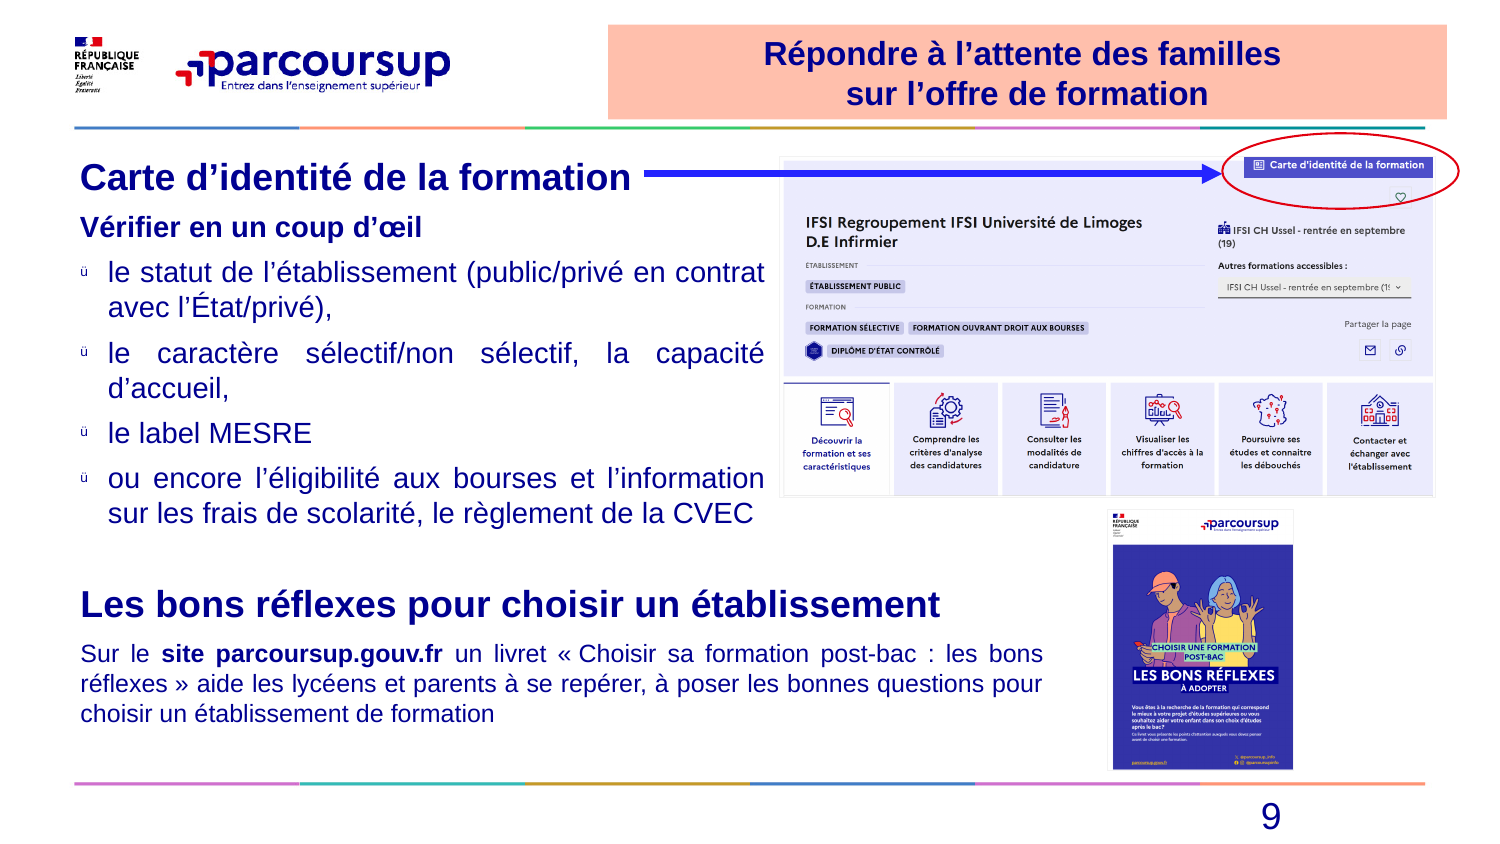

Répondre à l’attente des familles
sur l’offre de formation
Carte d’identité de la formation
Vérifier en un coup d’œil
le statut de l’établissement (public/privé en contrat avec l’État/privé),
le caractère sélectif/non sélectif, la capacité d’accueil,
le label MESRE
ou encore l’éligibilité aux bourses et l’information sur les frais de scolarité, le règlement de la CVEC
Les bons réflexes pour choisir un établissement
Sur le site parcoursup.gouv.fr un livret « Choisir sa formation post-bac : les bons réflexes » aide les lycéens et parents à se repérer, à poser les bonnes questions pour choisir un établissement de formation